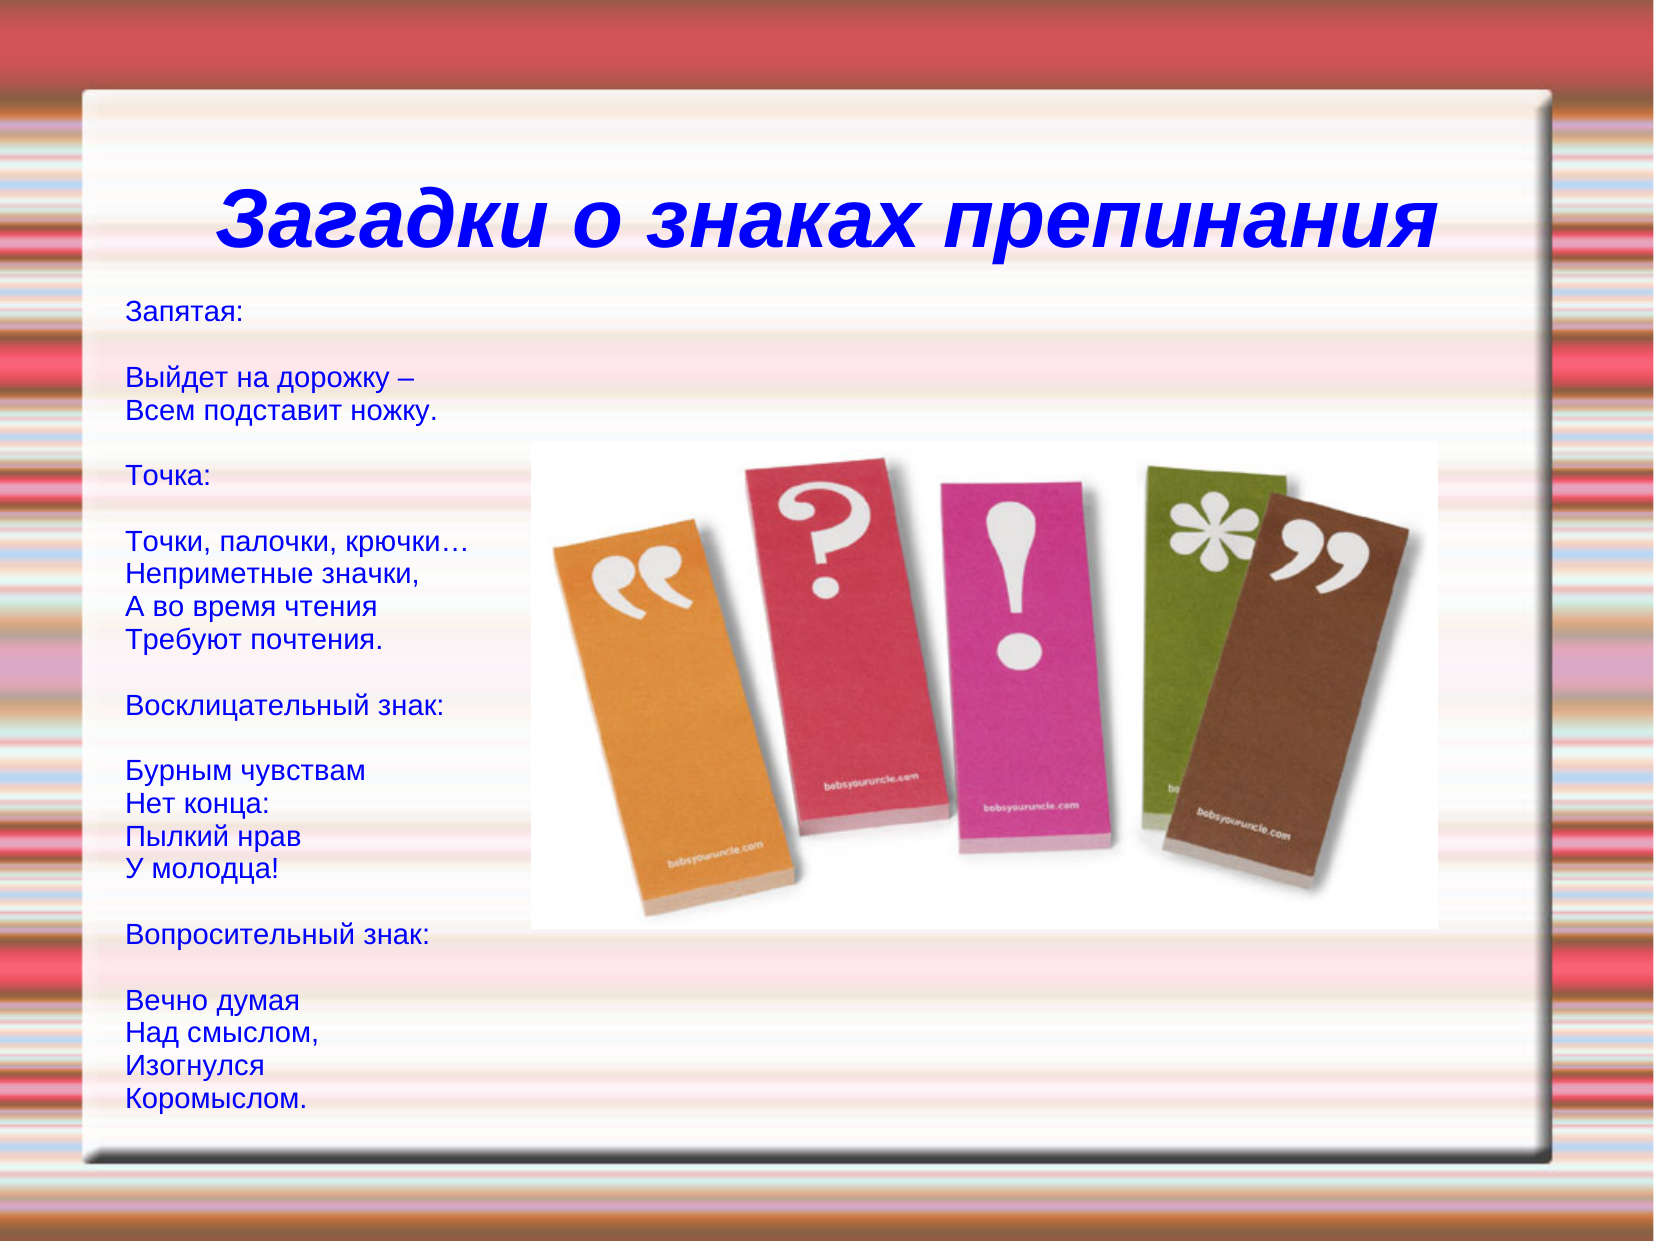

# Загадки о знаках препинания
Запятая:
Выйдет на дорожку –
Всем подставит ножку.
Точка:
Точки, палочки, крючки…
Неприметные значки,
А во время чтения
Требуют почтения.
Восклицательный знак:
Бурным чувствам
Нет конца:
Пылкий нрав
У молодца!
Вопросительный знак:
Вечно думая
Над смыслом,
Изогнулся
Коромыслом.